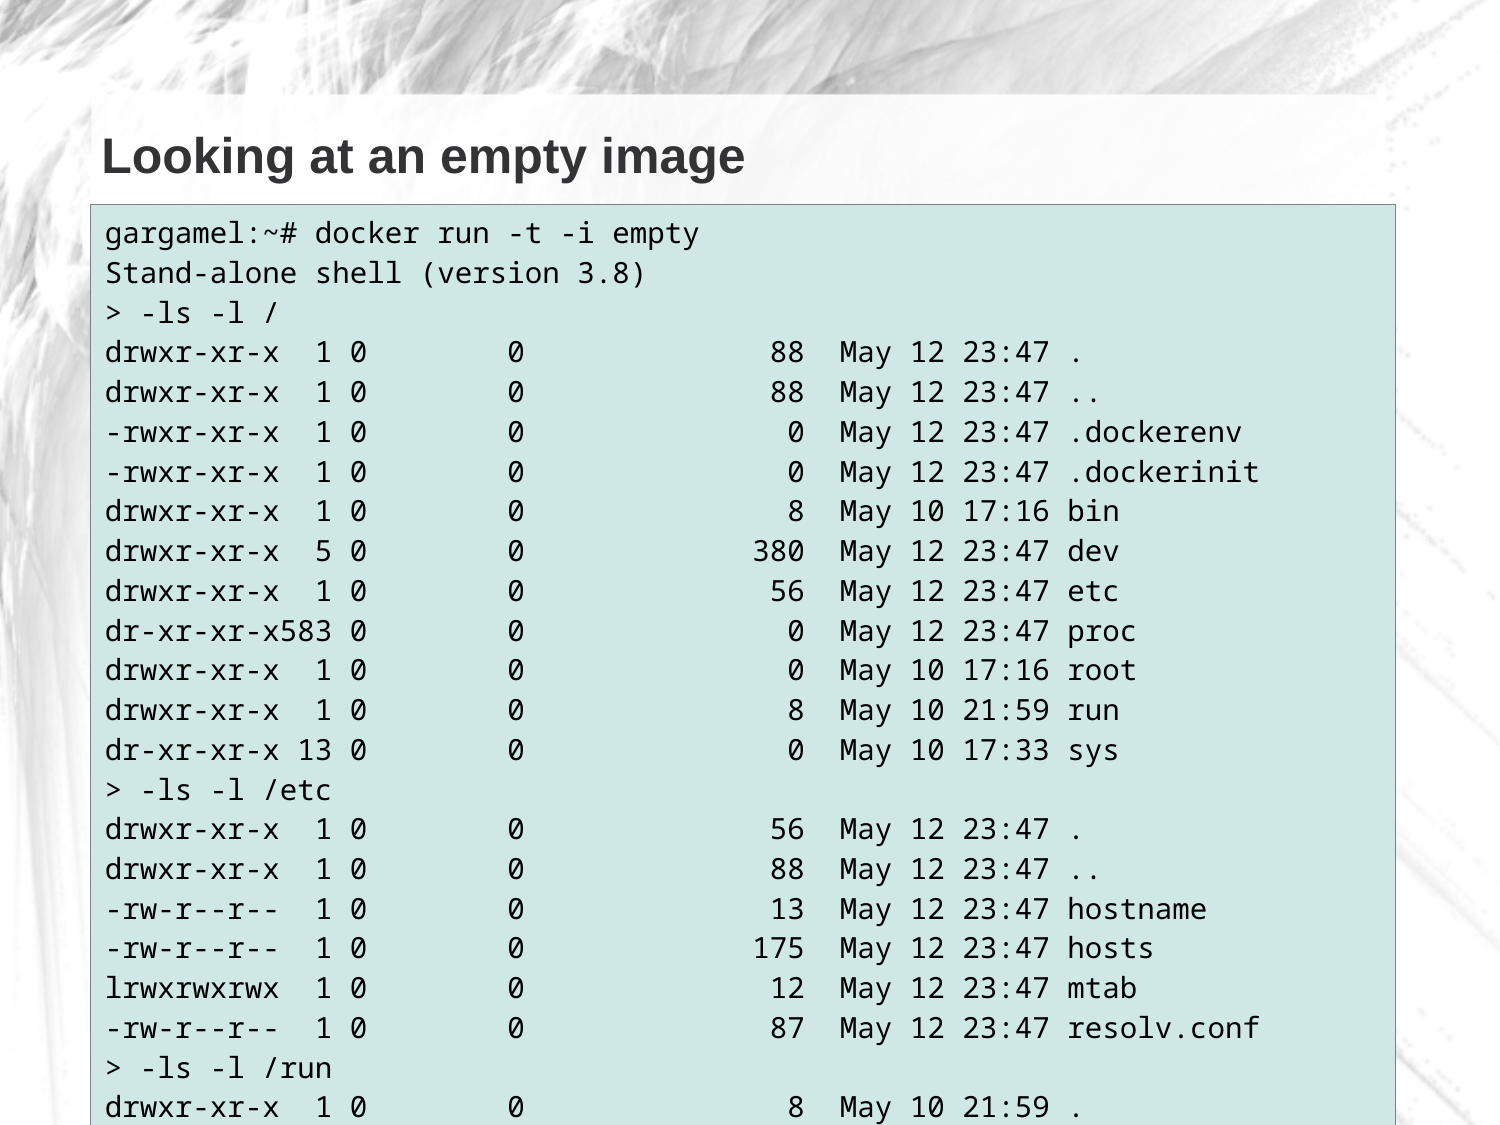

# Looking at an empty image
gargamel:~# docker run -t -i empty
Stand-alone shell (version 3.8)
> -ls -l /
drwxr-xr-x 1 0 0 88 May 12 23:47 .
drwxr-xr-x 1 0 0 88 May 12 23:47 ..
-rwxr-xr-x 1 0 0 0 May 12 23:47 .dockerenv
-rwxr-xr-x 1 0 0 0 May 12 23:47 .dockerinit
drwxr-xr-x 1 0 0 8 May 10 17:16 bin
drwxr-xr-x 5 0 0 380 May 12 23:47 dev
drwxr-xr-x 1 0 0 56 May 12 23:47 etc
dr-xr-xr-x583 0 0 0 May 12 23:47 proc
drwxr-xr-x 1 0 0 0 May 10 17:16 root
drwxr-xr-x 1 0 0 8 May 10 21:59 run
dr-xr-xr-x 13 0 0 0 May 10 17:33 sys
> -ls -l /etc
drwxr-xr-x 1 0 0 56 May 12 23:47 .
drwxr-xr-x 1 0 0 88 May 12 23:47 ..
-rw-r--r-- 1 0 0 13 May 12 23:47 hostname
-rw-r--r-- 1 0 0 175 May 12 23:47 hosts
lrwxrwxrwx 1 0 0 12 May 12 23:47 mtab
-rw-r--r-- 1 0 0 87 May 12 23:47 resolv.conf
> -ls -l /run
drwxr-xr-x 1 0 0 8 May 10 21:59 .
drwxr-xr-x 1 0 0 88 May 12 23:47 ..
drwxr-xr-x 1 0 0 0 May 10 21:59 lock